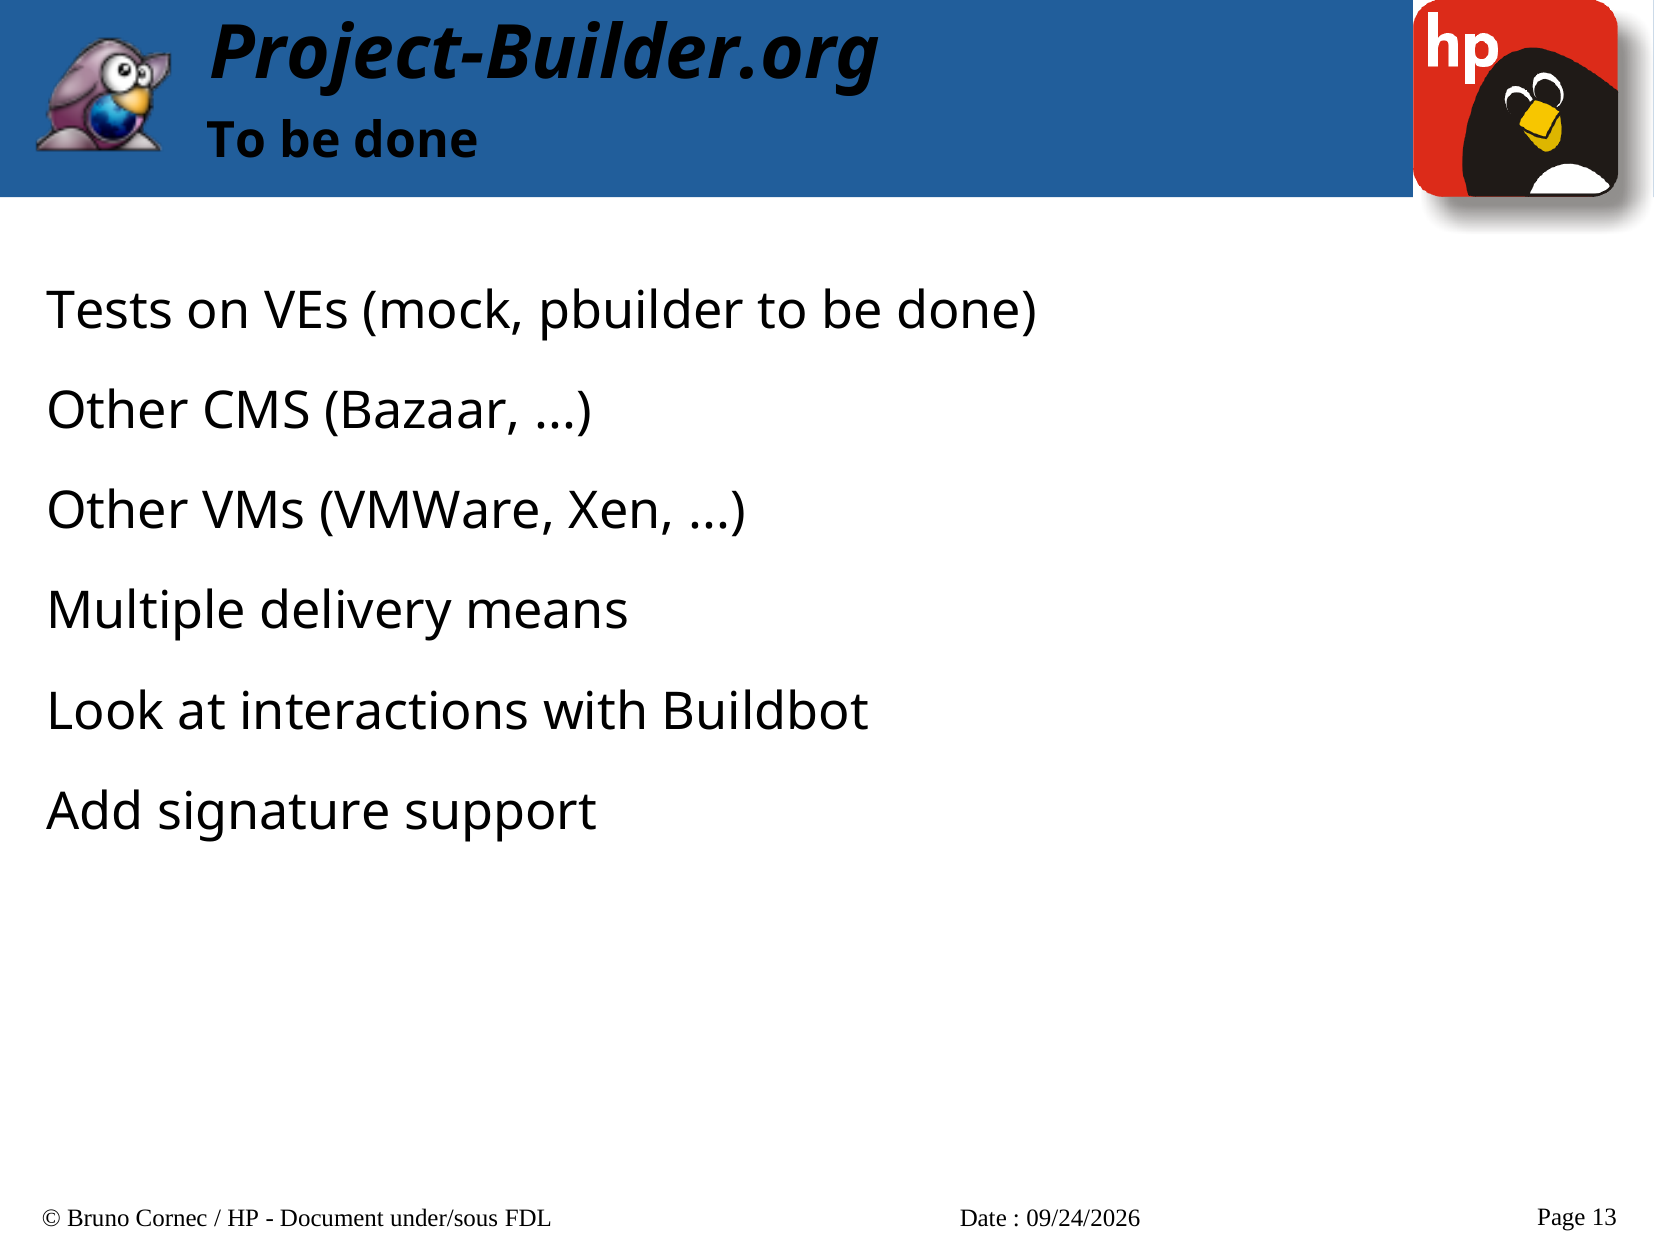

To be done
# Tests on VEs (mock, pbuilder to be done)
Other CMS (Bazaar, ...)
Other VMs (VMWare, Xen, ...)
Multiple delivery means
Look at interactions with Buildbot
Add signature support